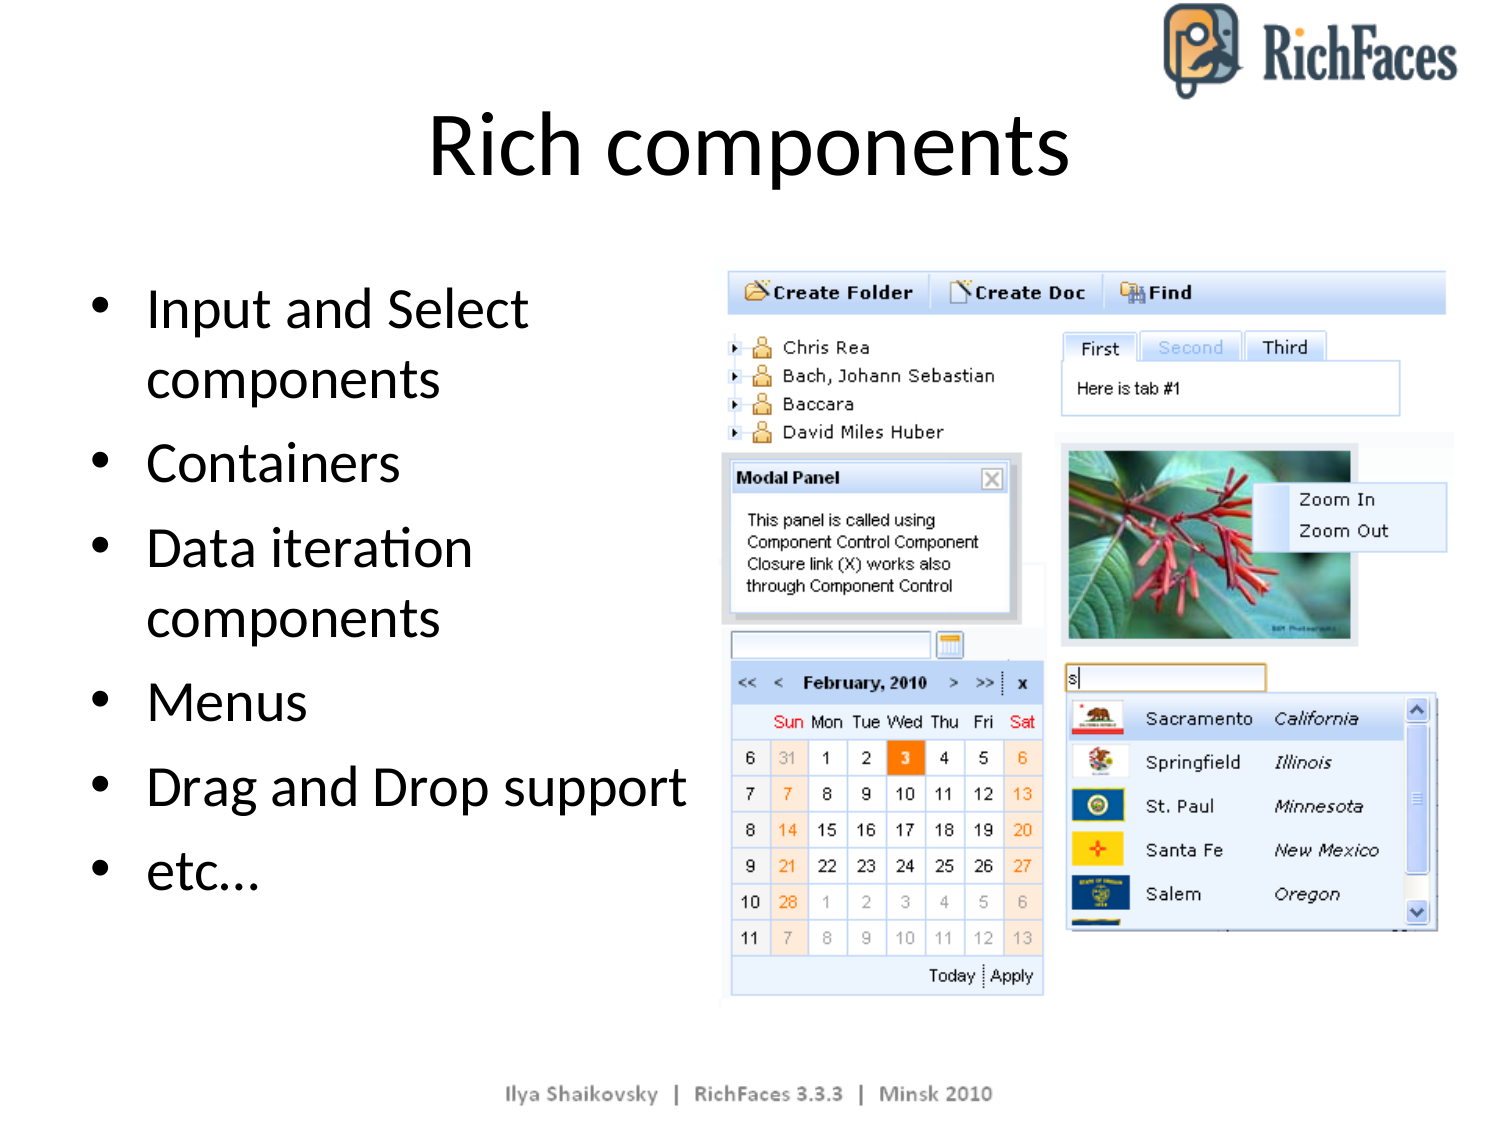

# Rich components
Input and Select components
Containers
Data iteration components
Menus
Drag and Drop support
etc…